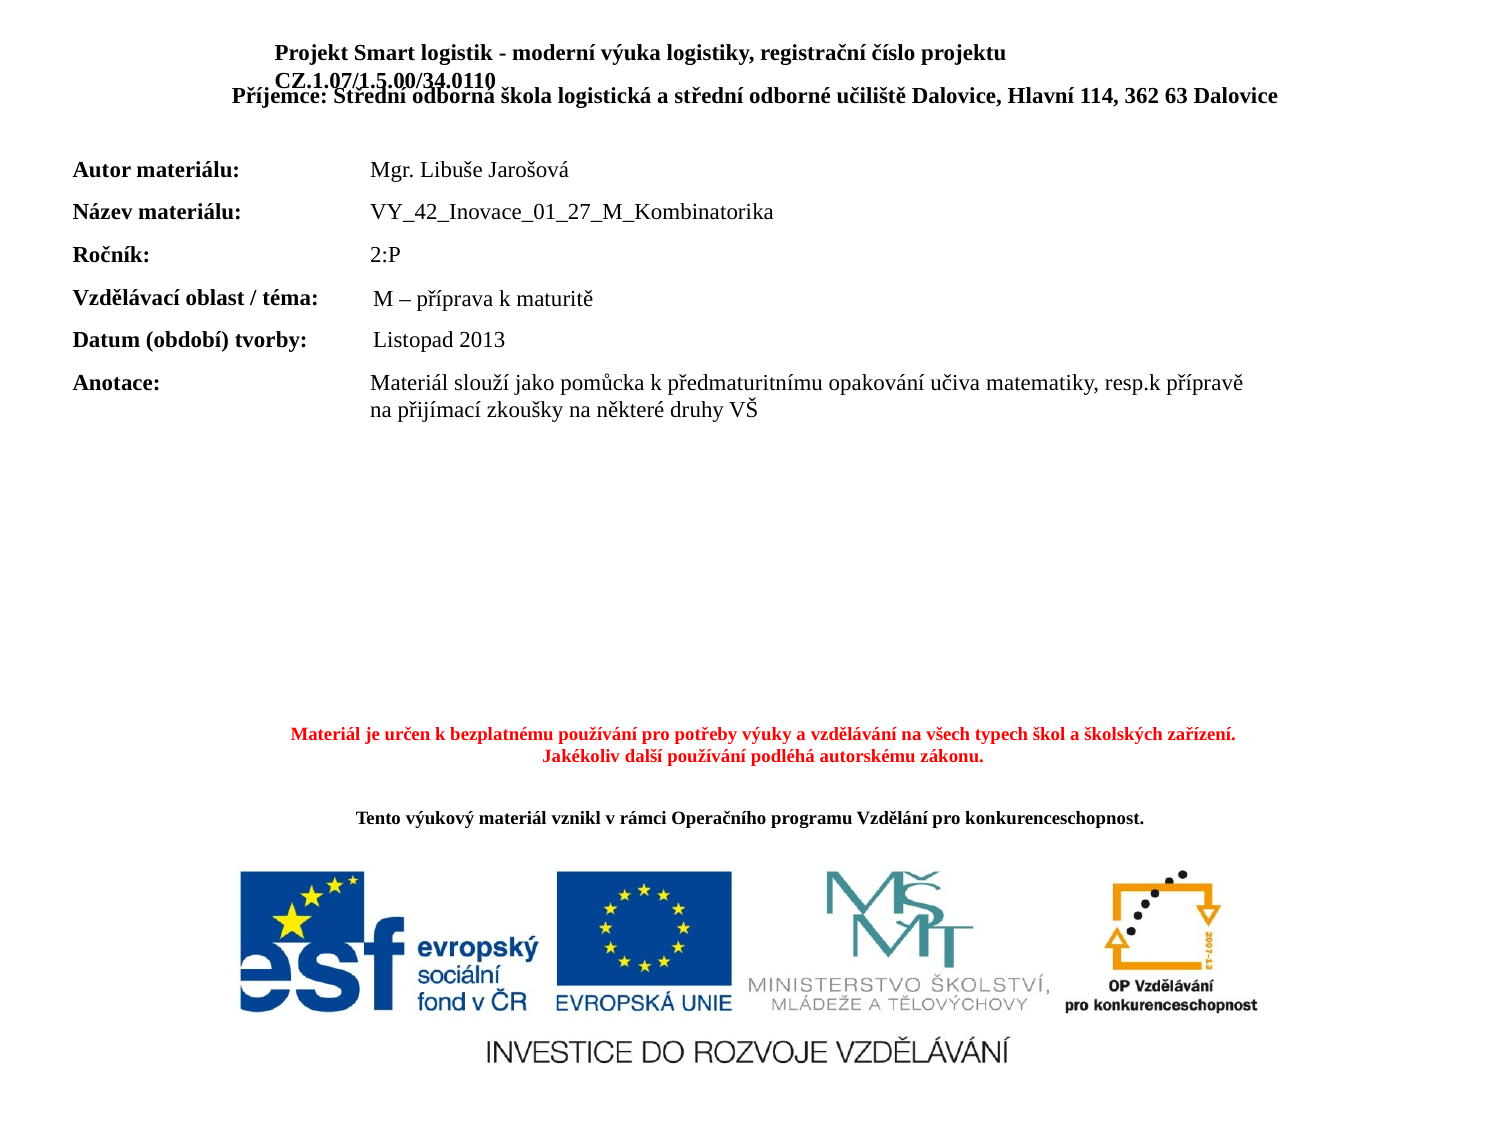

Projekt Smart logistik - moderní výuka logistiky, registrační číslo projektu CZ.1.07/1.5.00/34.0110
Příjemce: Střední odborná škola logistická a střední odborné učiliště Dalovice, Hlavní 114, 362 63 Dalovice
Autor materiálu:
Mgr. Libuše Jarošová
Název materiálu:
VY_42_Inovace_01_27_M_Kombinatorika
Ročník:
2:P
Vzdělávací oblast / téma:
M – příprava k maturitě
Datum (období) tvorby:
Listopad 2013
Anotace:
Materiál slouží jako pomůcka k předmaturitnímu opakování učiva matematiky, resp.k přípravě na přijímací zkoušky na některé druhy VŠ
Materiál je určen k bezplatnému používání pro potřeby výuky a vzdělávání na všech typech škol a školských zařízení.
Jakékoliv další používání podléhá autorskému zákonu.
Tento výukový materiál vznikl v rámci Operačního programu Vzdělání pro konkurenceschopnost.